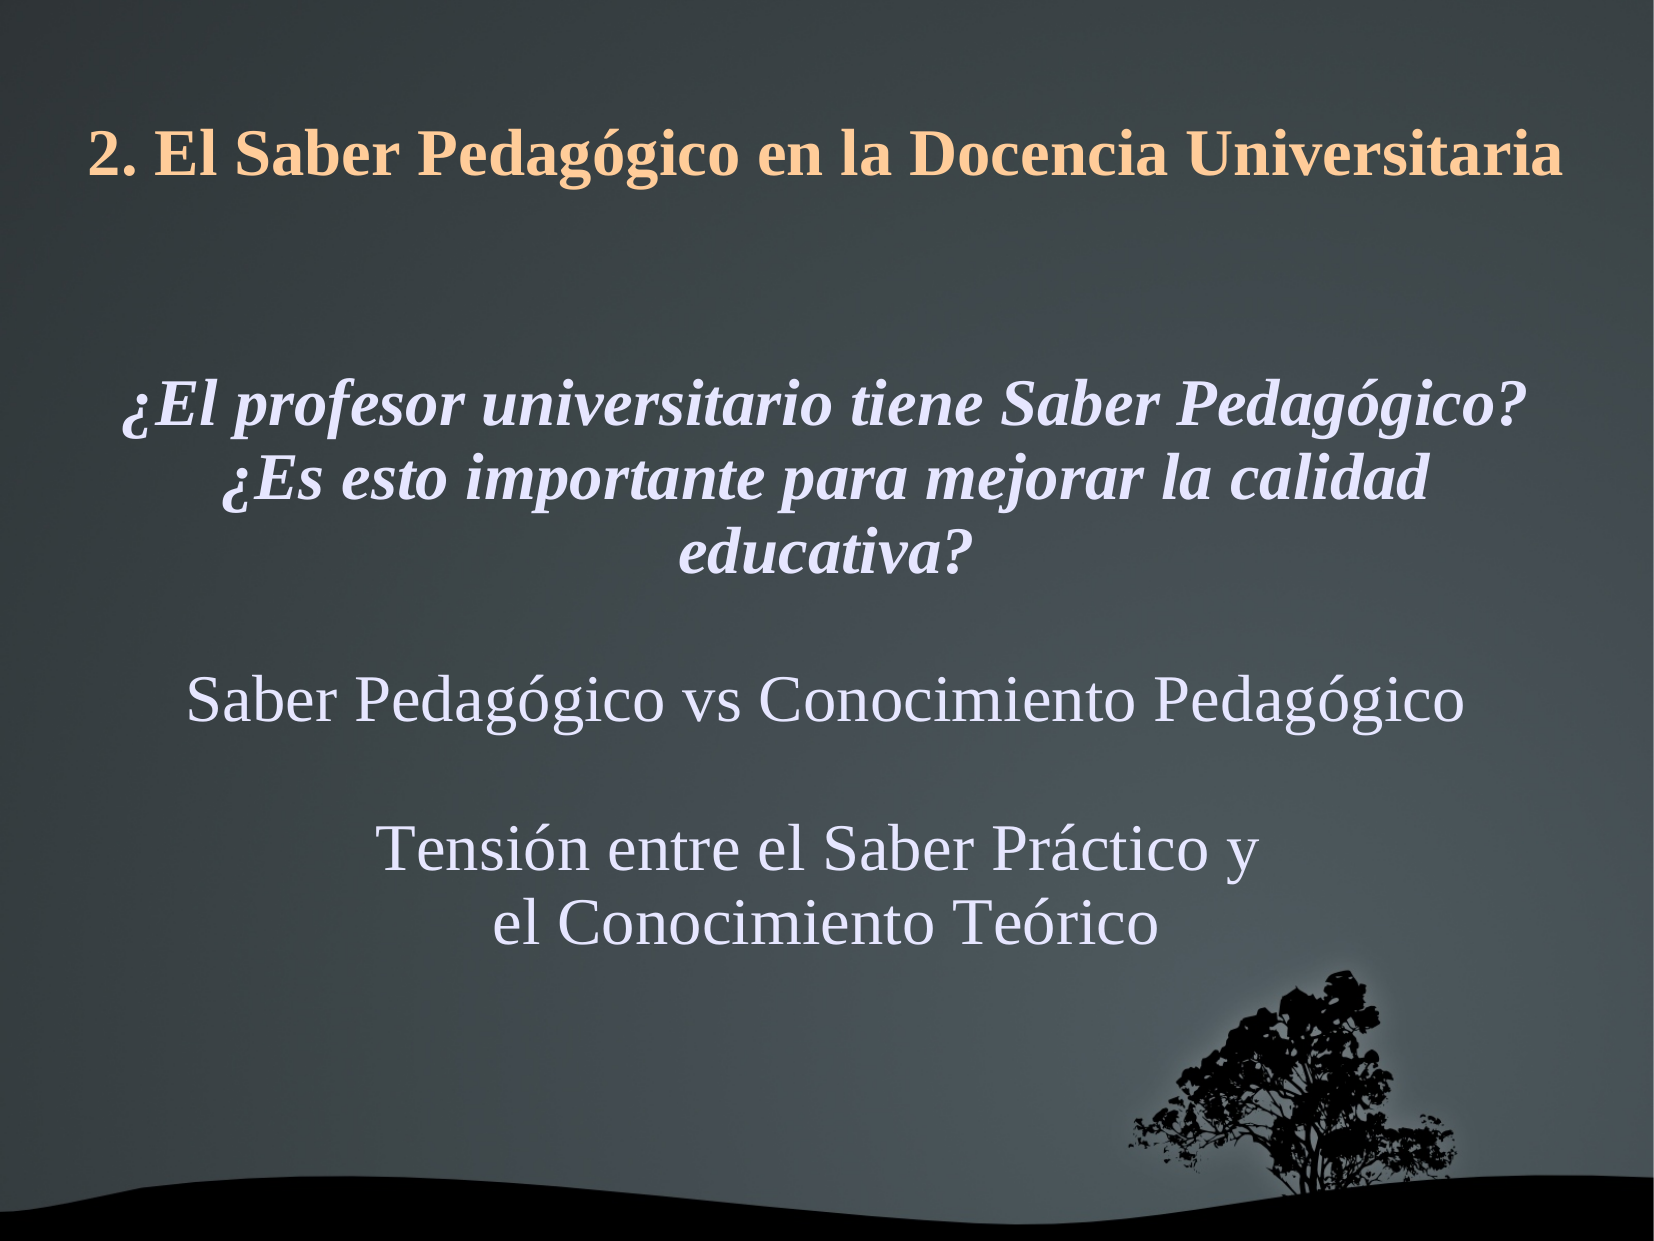

# 2. El Saber Pedagógico en la Docencia Universitaria
¿El profesor universitario tiene Saber Pedagógico? ¿Es esto importante para mejorar la calidad educativa?
Saber Pedagógico vs Conocimiento Pedagógico
Tensión entre el Saber Práctico y
el Conocimiento Teórico